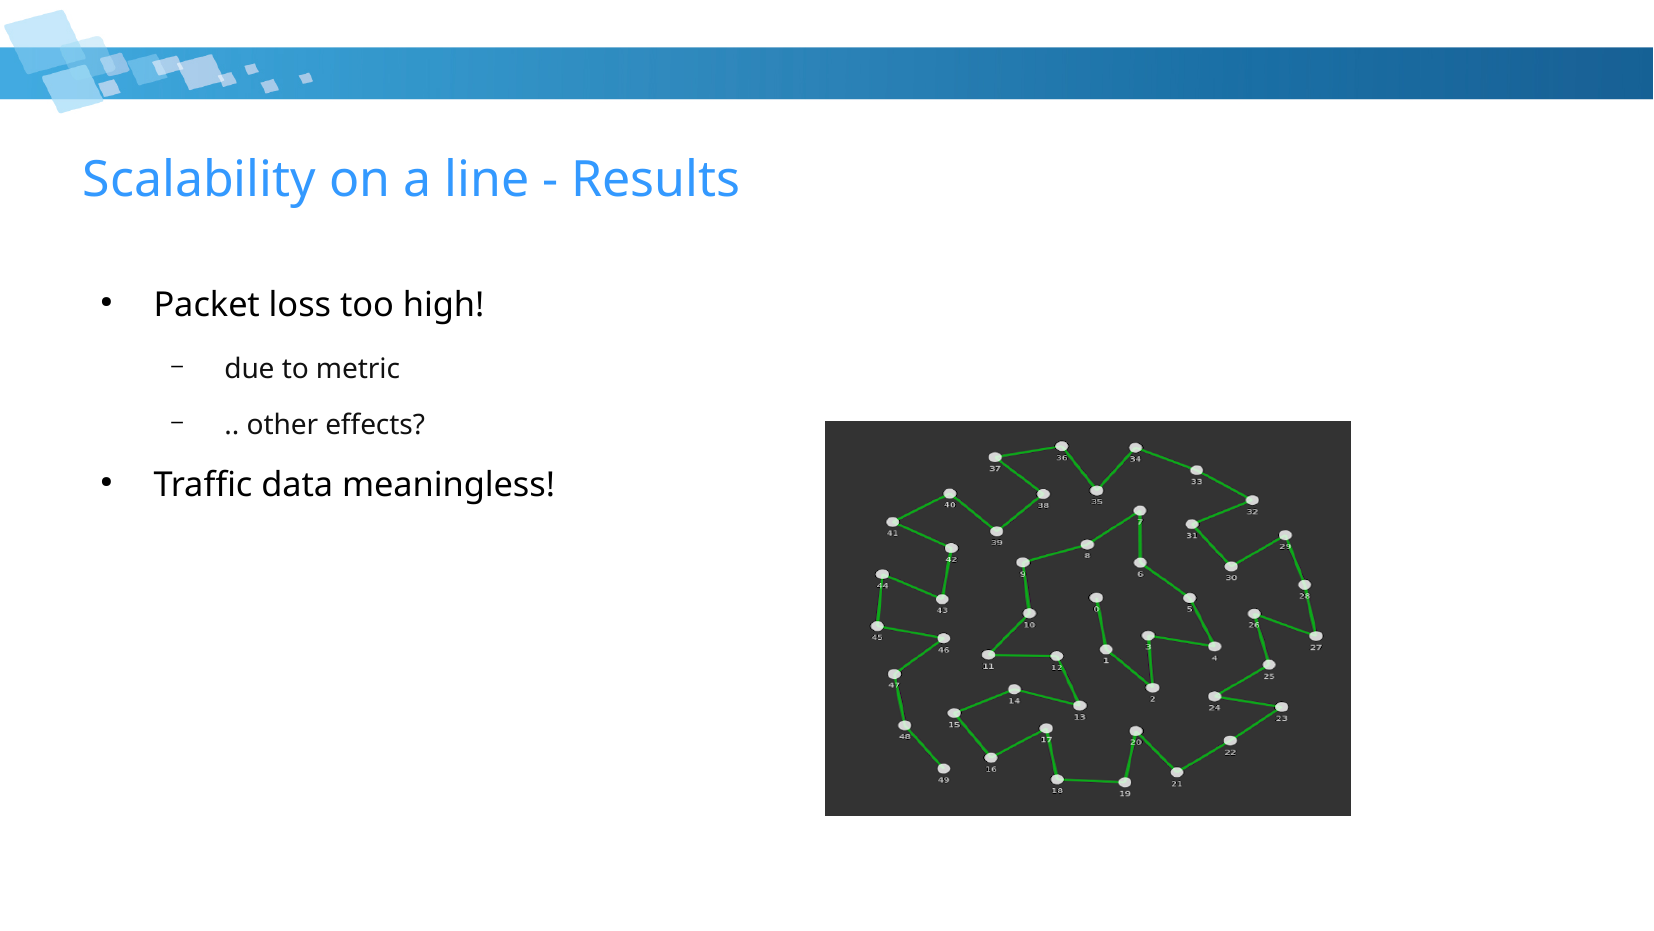

# Scalability on a line - Results
Packet loss too high!
due to metric
.. other effects?
Traffic data meaningless!